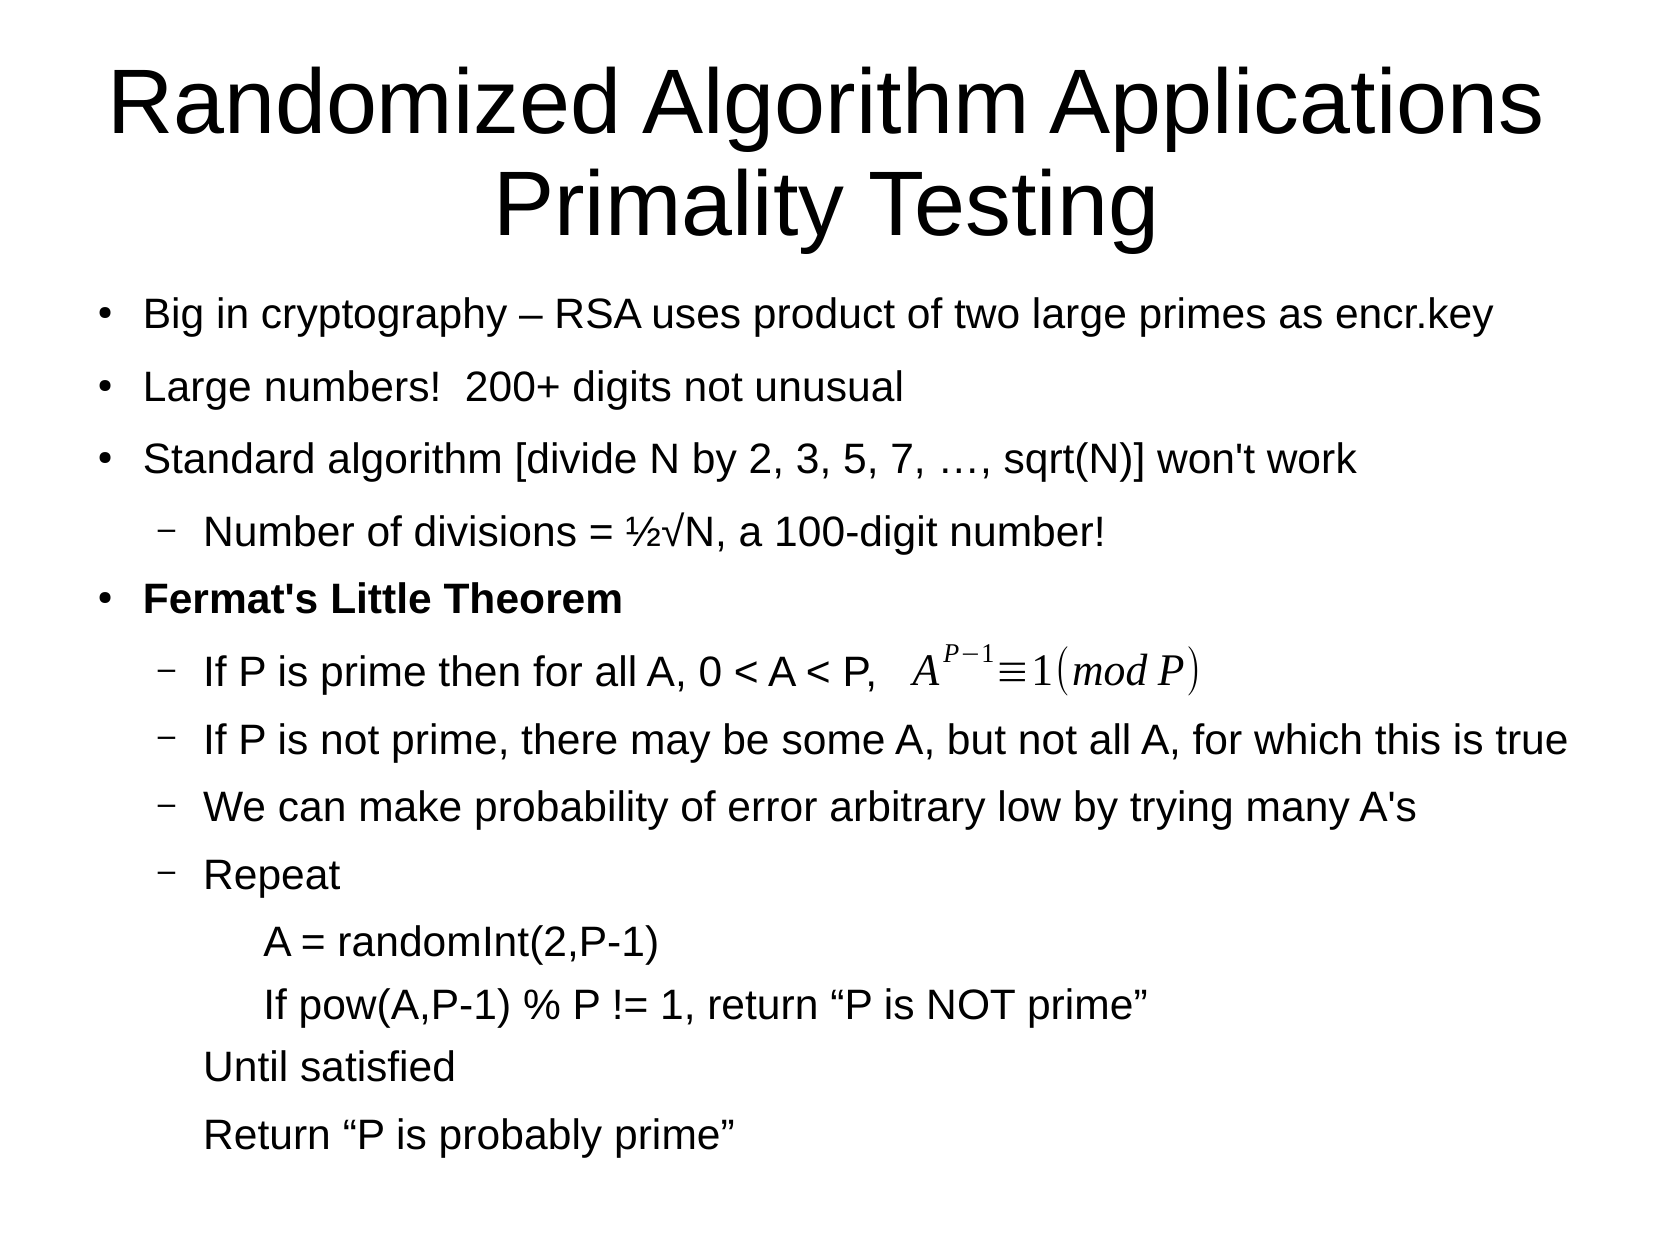

# Randomized Algorithm Applications Primality Testing
Big in cryptography – RSA uses product of two large primes as encr.key
Large numbers! 200+ digits not unusual
Standard algorithm [divide N by 2, 3, 5, 7, …, sqrt(N)] won't work
Number of divisions = ½√N, a 100-digit number!
Fermat's Little Theorem
If P is prime then for all A, 0 < A < P,
If P is not prime, there may be some A, but not all A, for which this is true
We can make probability of error arbitrary low by trying many A's
Repeat
A = randomInt(2,P-1)
If pow(A,P-1) % P != 1, return “P is NOT prime”
Until satisfied
Return “P is probably prime”